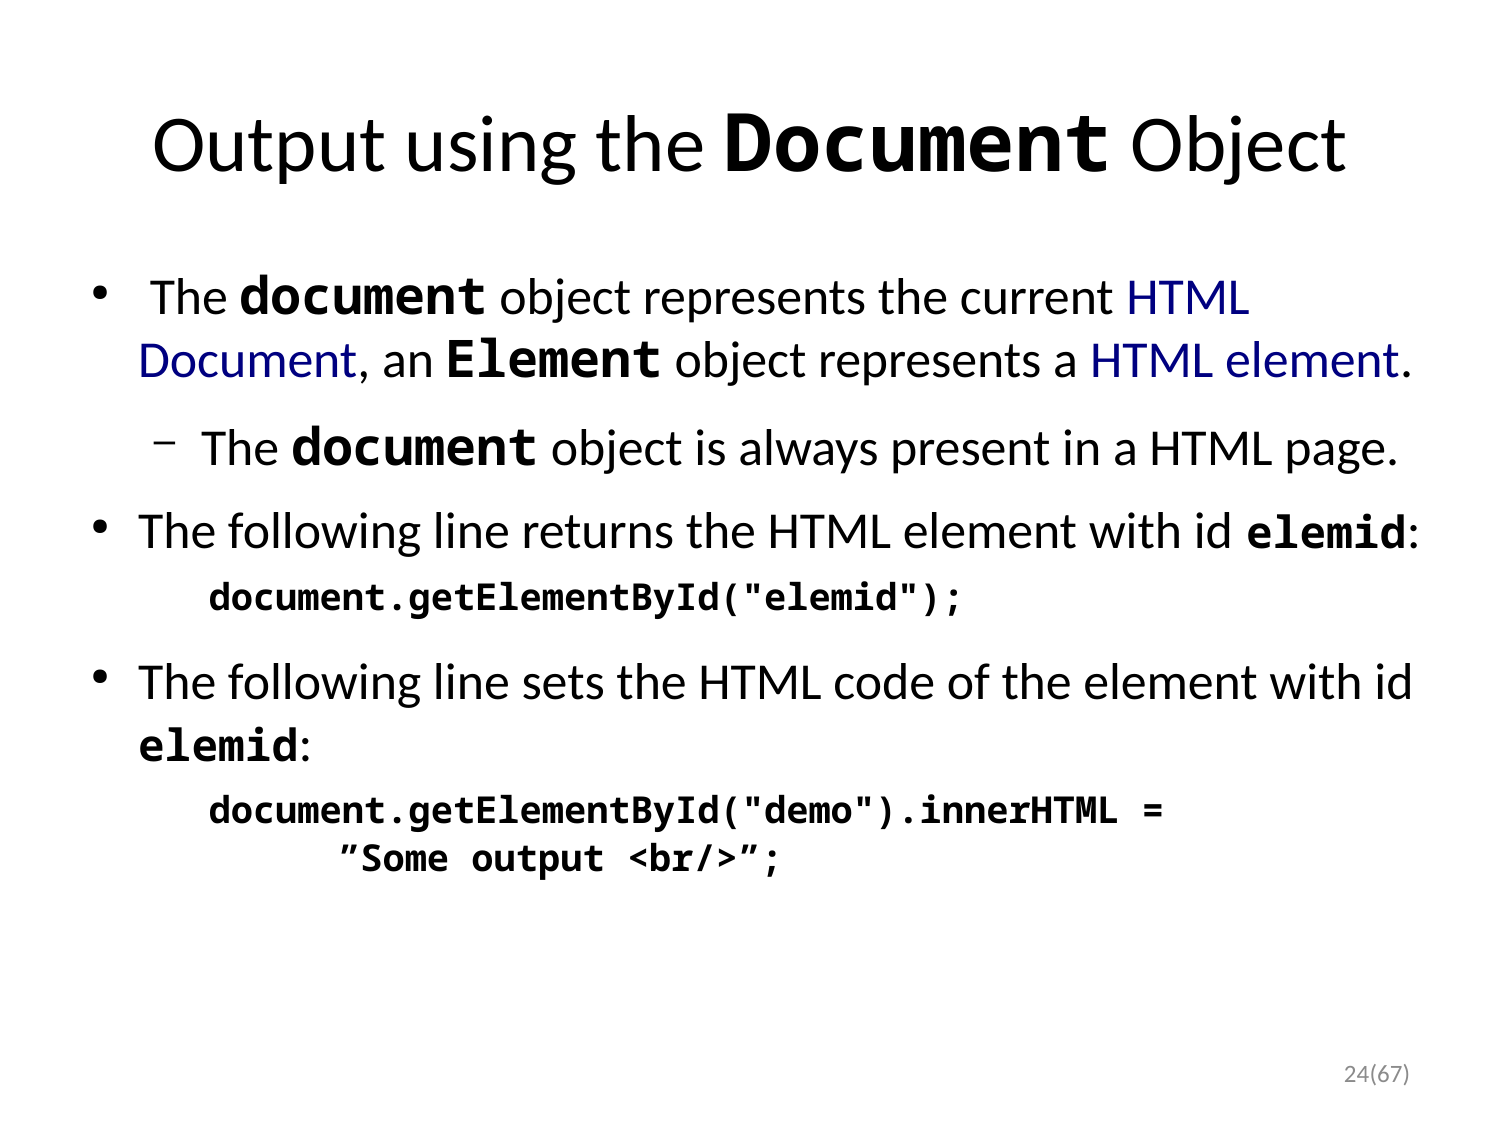

# Output using the Document Object
 The document object represents the current HTML Document, an Element object represents a HTML element.
The document object is always present in a HTML page.
The following line returns the HTML element with id elemid:
 document.getElementById("elemid");
The following line sets the HTML code of the element with id elemid:
 document.getElementById("demo").innerHTML =
 ”Some output <br/>”;
24